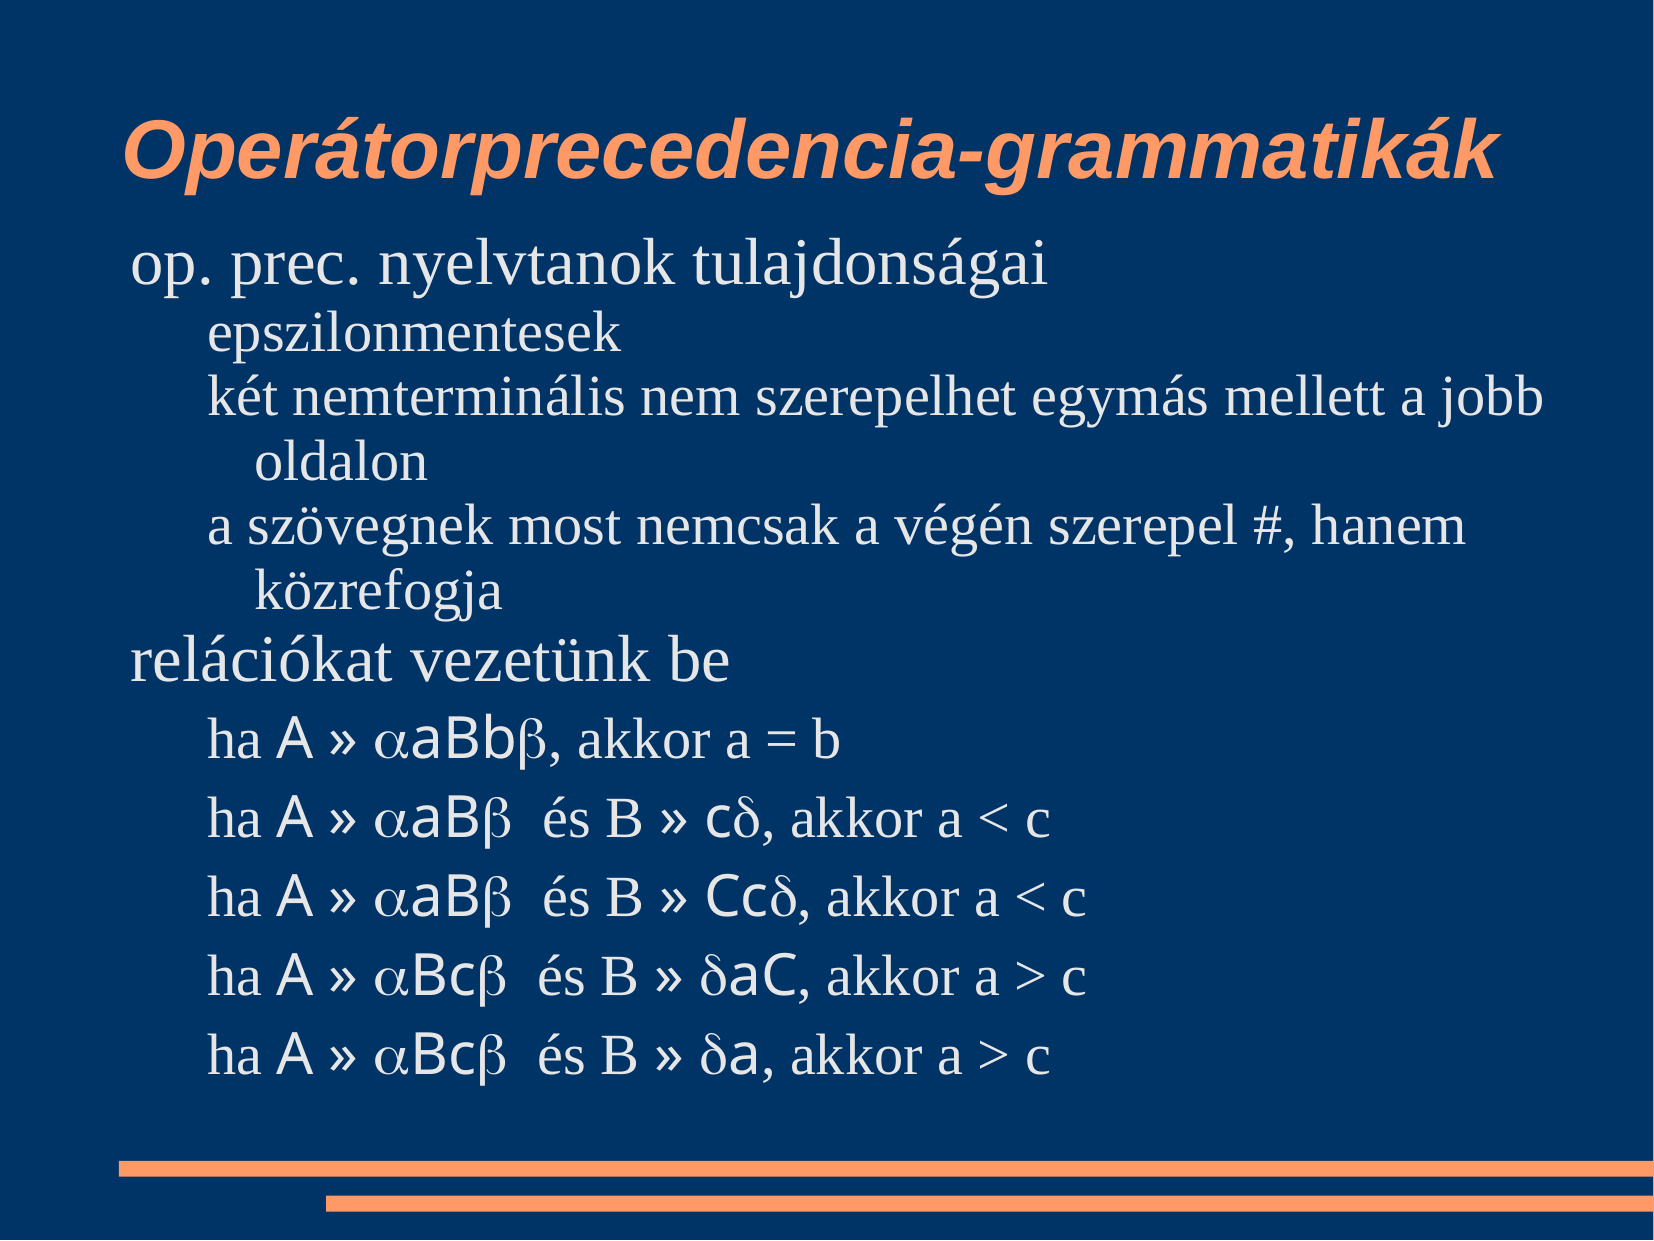

# Operátorprecedencia-grammatikák
op. prec. nyelvtanok tulajdonságai
epszilonmentesek
két nemterminális nem szerepelhet egymás mellett a jobb oldalon
a szövegnek most nemcsak a végén szerepel #, hanem közrefogja
relációkat vezetünk be
ha A » aaBbb, akkor a = b
ha A » aaBb és B » cd, akkor a < c
ha A » aaBb és B » Ccd, akkor a < c
ha A » aBcb és B » daC, akkor a > c
ha A » aBcb és B » da, akkor a > c